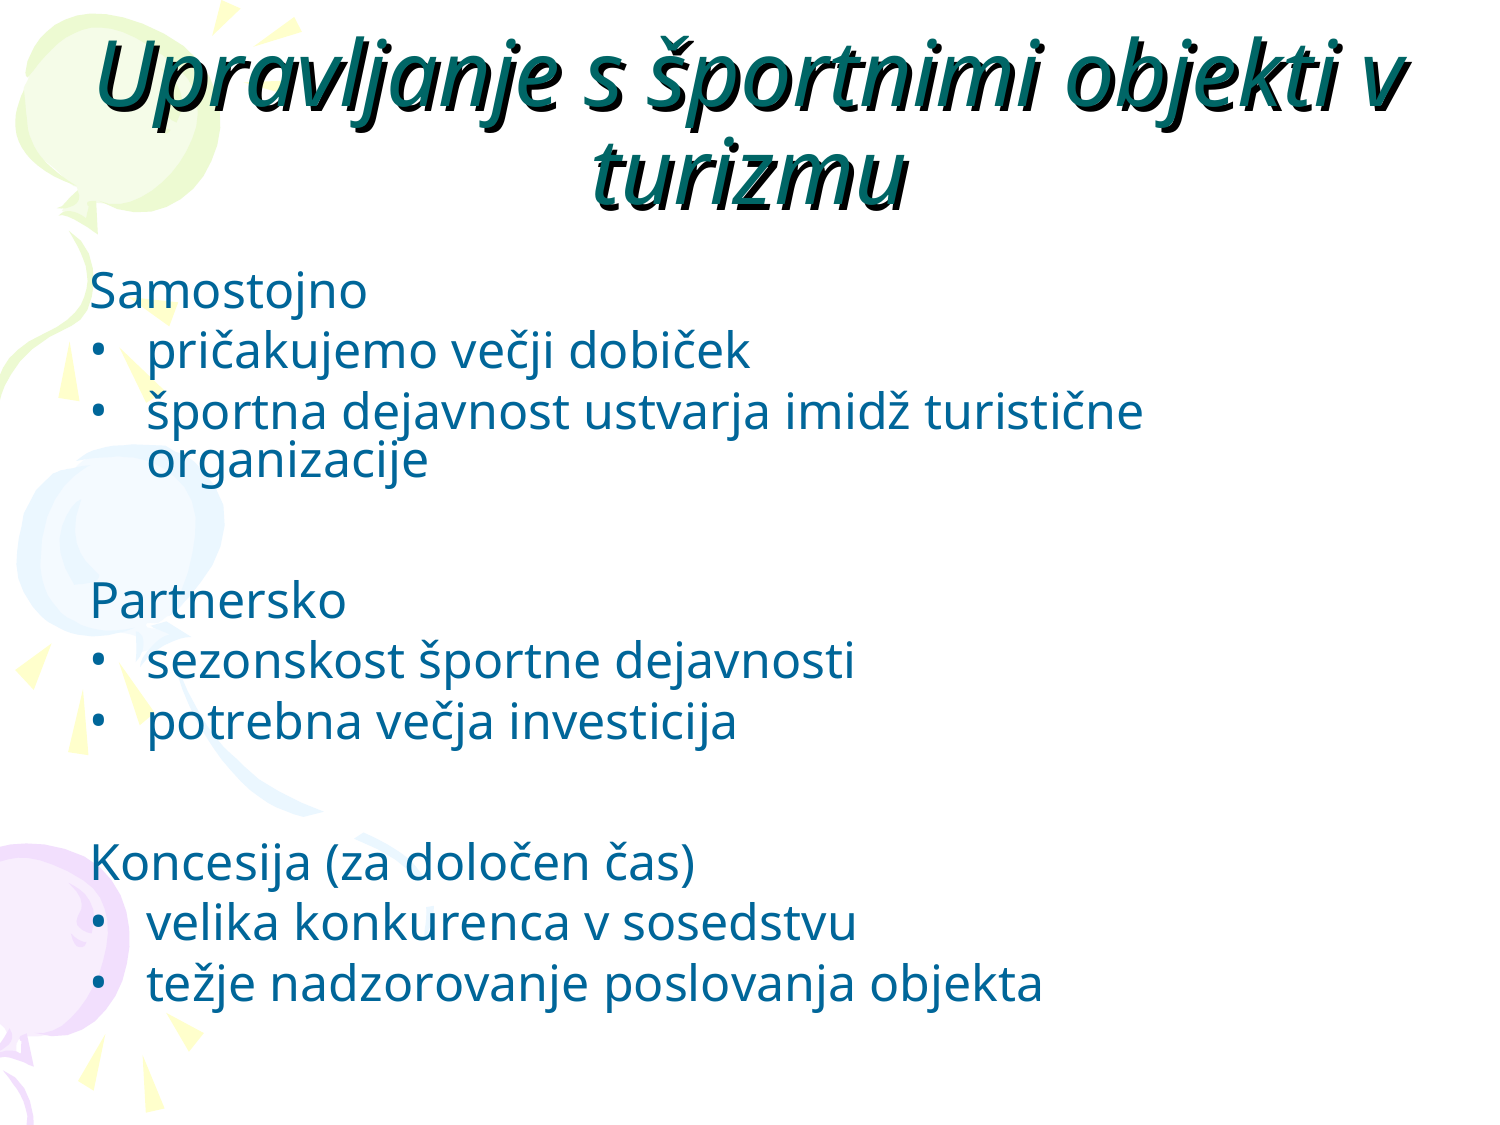

# Upravljanje s športnimi objekti v turizmu
Samostojno
pričakujemo večji dobiček
športna dejavnost ustvarja imidž turistične organizacije
Partnersko
sezonskost športne dejavnosti
potrebna večja investicija
Koncesija (za določen čas)
velika konkurenca v sosedstvu
težje nadzorovanje poslovanja objekta